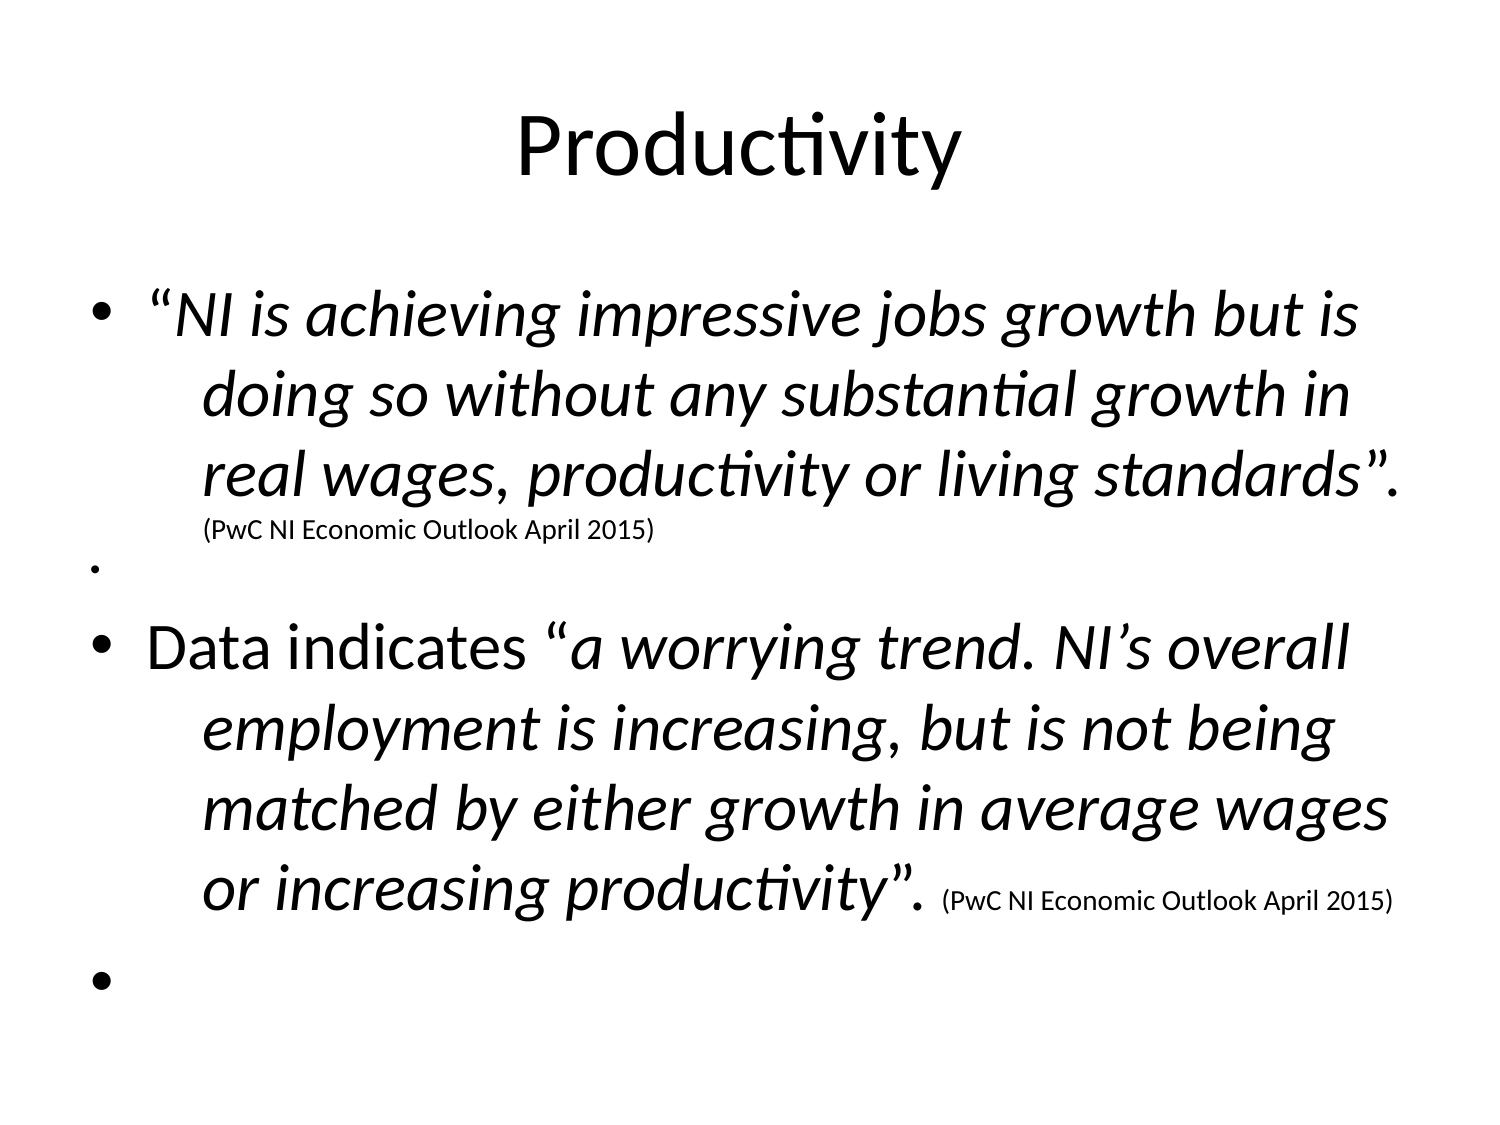

# Productivity
“NI is achieving impressive jobs growth but is doing so without any substantial growth in real wages, productivity or living standards”. (PwC NI Economic Outlook April 2015)
Data indicates “a worrying trend. NI’s overall employment is increasing, but is not being matched by either growth in average wages or increasing productivity”. (PwC NI Economic Outlook April 2015)